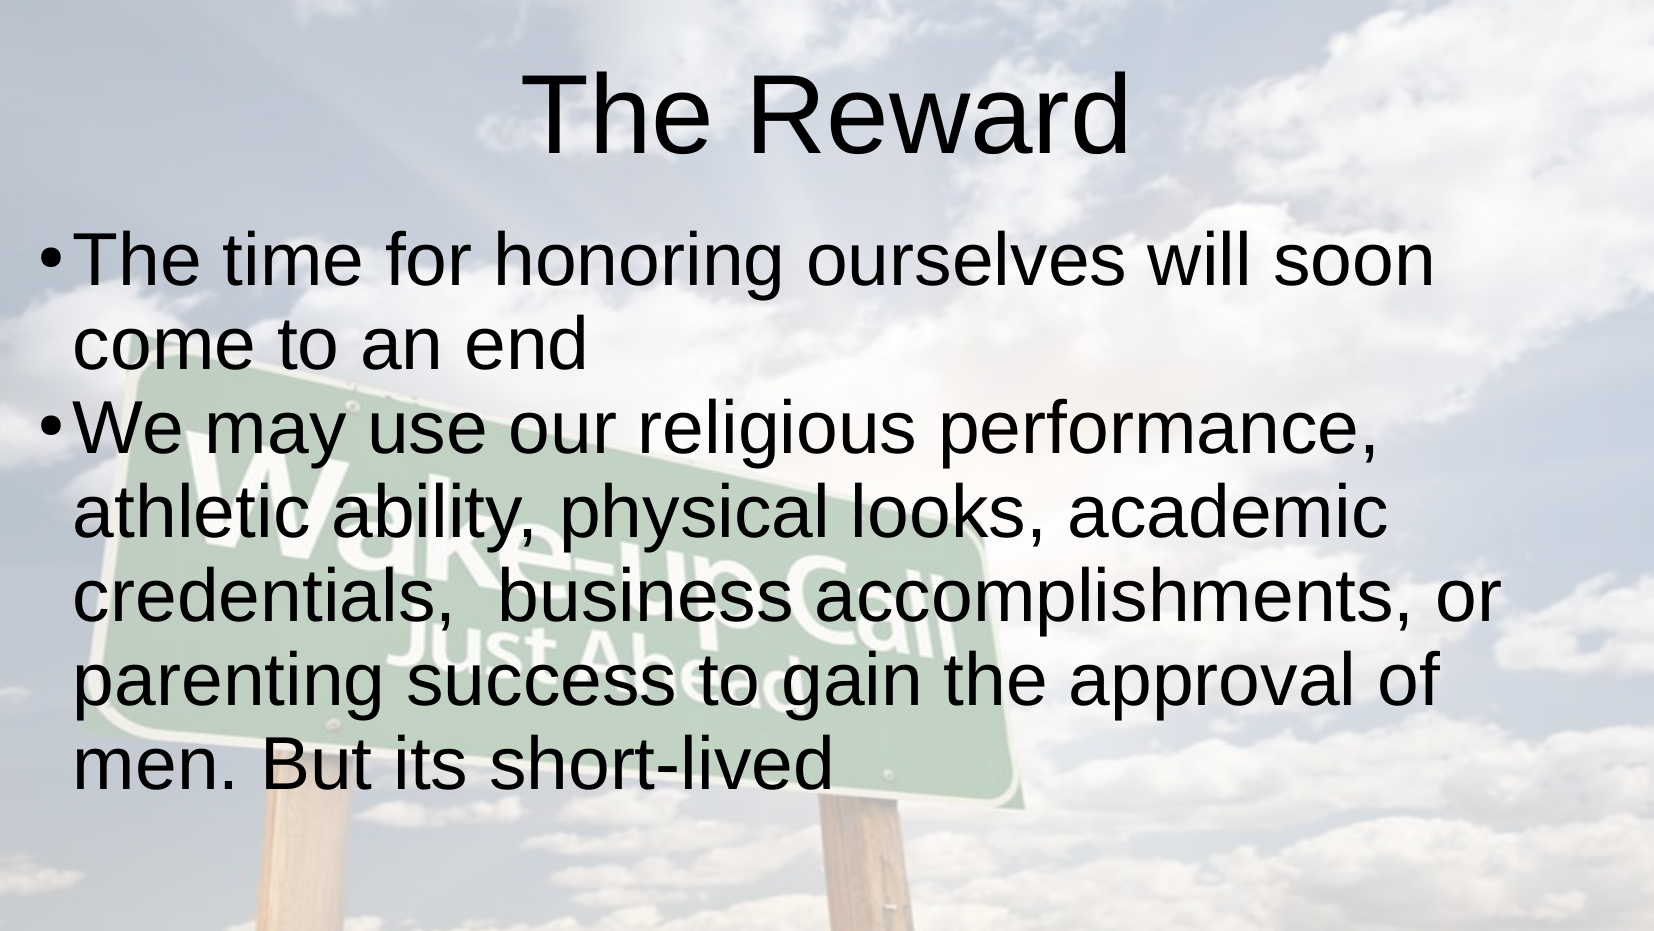

# The Reward
The time for honoring ourselves will soon come to an end
We may use our religious performance, athletic ability, physical looks, academic credentials, business accomplishments, or parenting success to gain the approval of men. But its short-lived